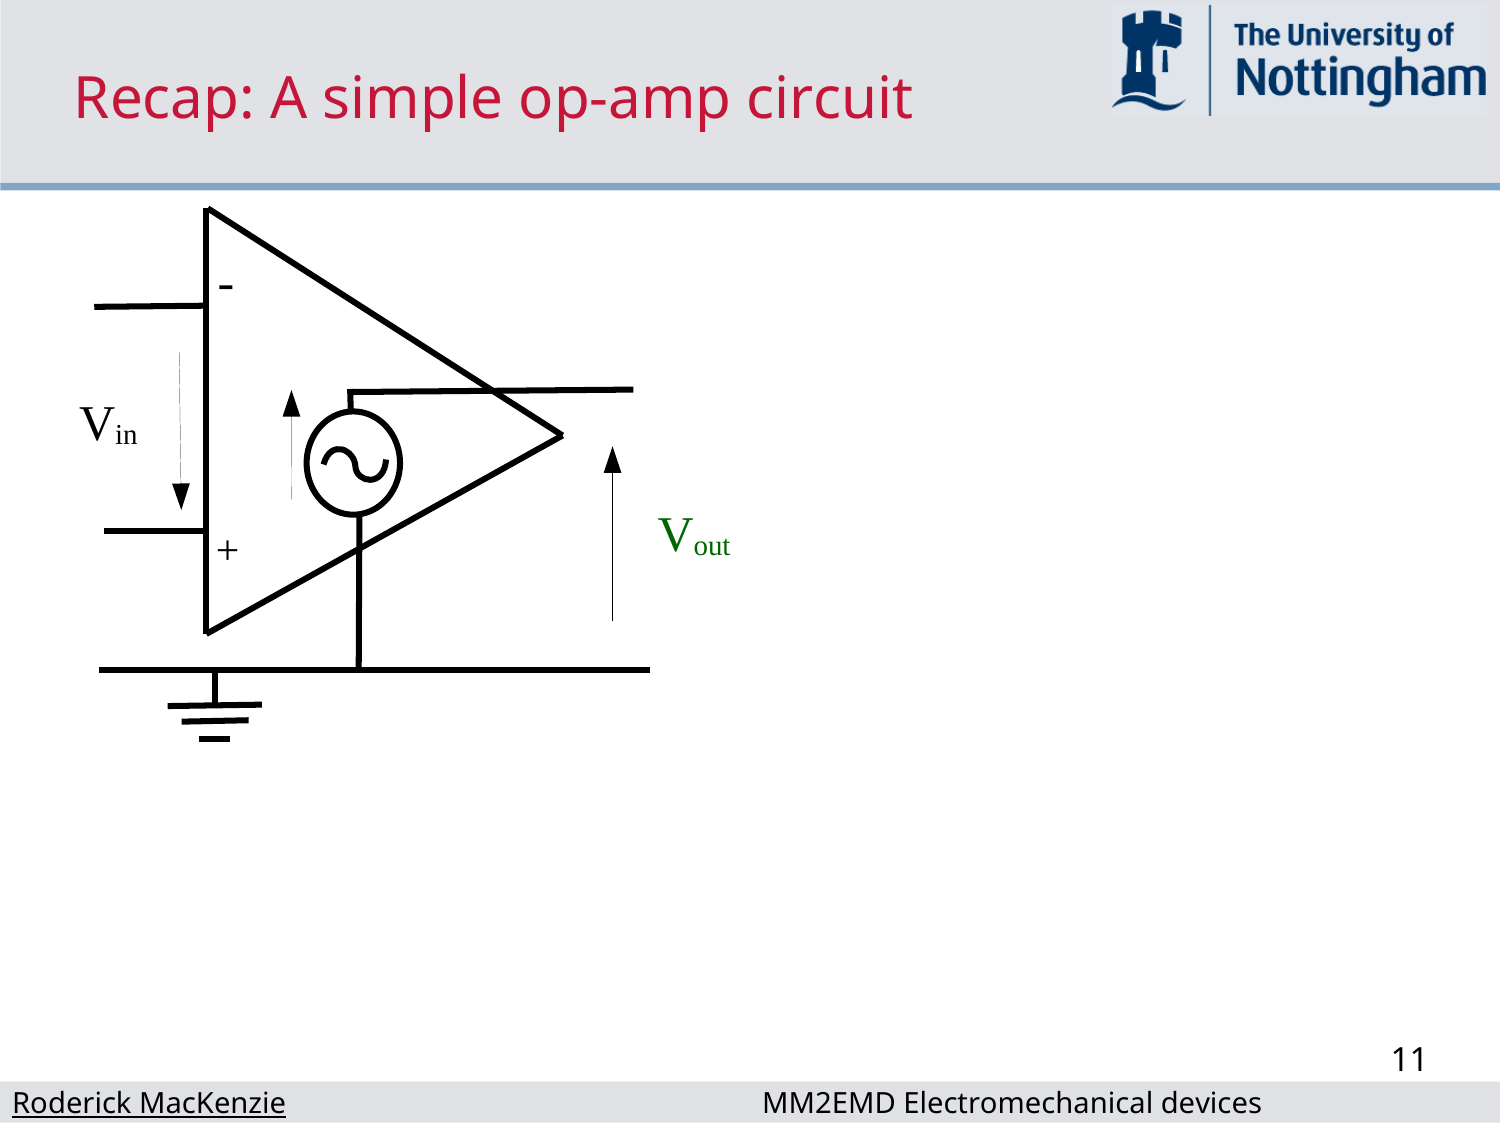

# Recap: A simple op-amp circuit
-
Vin
Vout
+